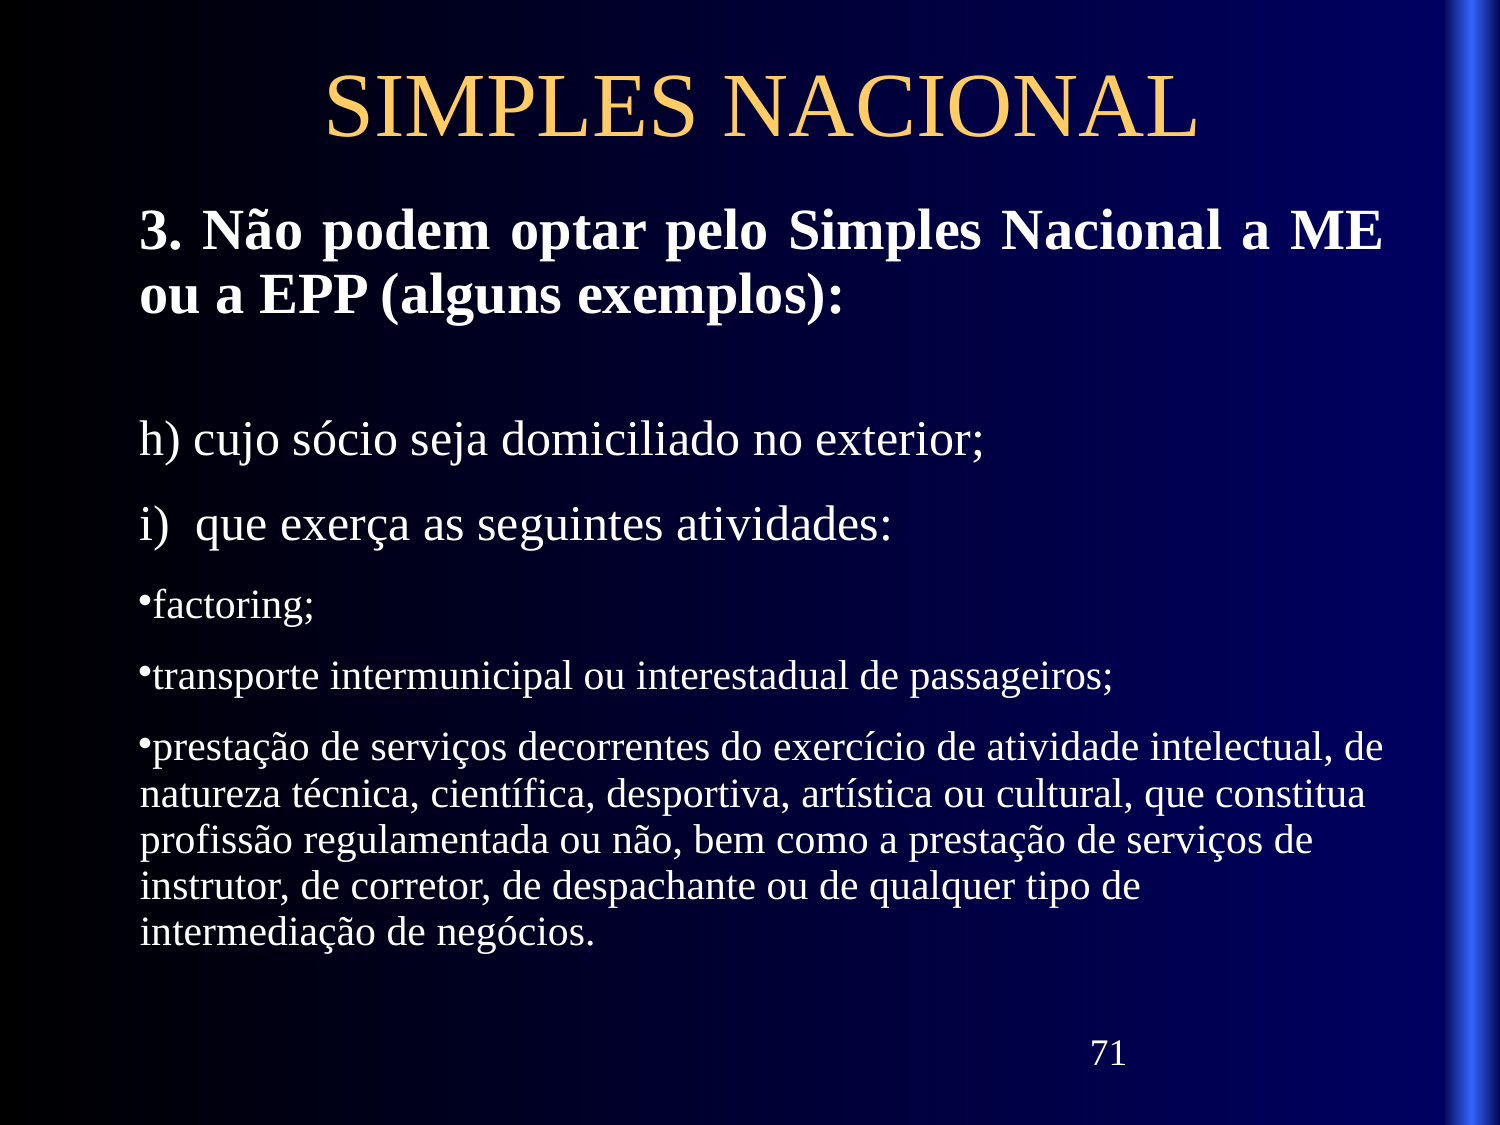

# SIMPLES NACIONAL
3. Não podem optar pelo Simples Nacional a ME ou a EPP (alguns exemplos):
h) cujo sócio seja domiciliado no exterior;
i) que exerça as seguintes atividades:
factoring;
transporte intermunicipal ou interestadual de passageiros;
prestação de serviços decorrentes do exercício de atividade intelectual, de natureza técnica, científica, desportiva, artística ou cultural, que constitua profissão regulamentada ou não, bem como a prestação de serviços de instrutor, de corretor, de despachante ou de qualquer tipo de intermediação de negócios.